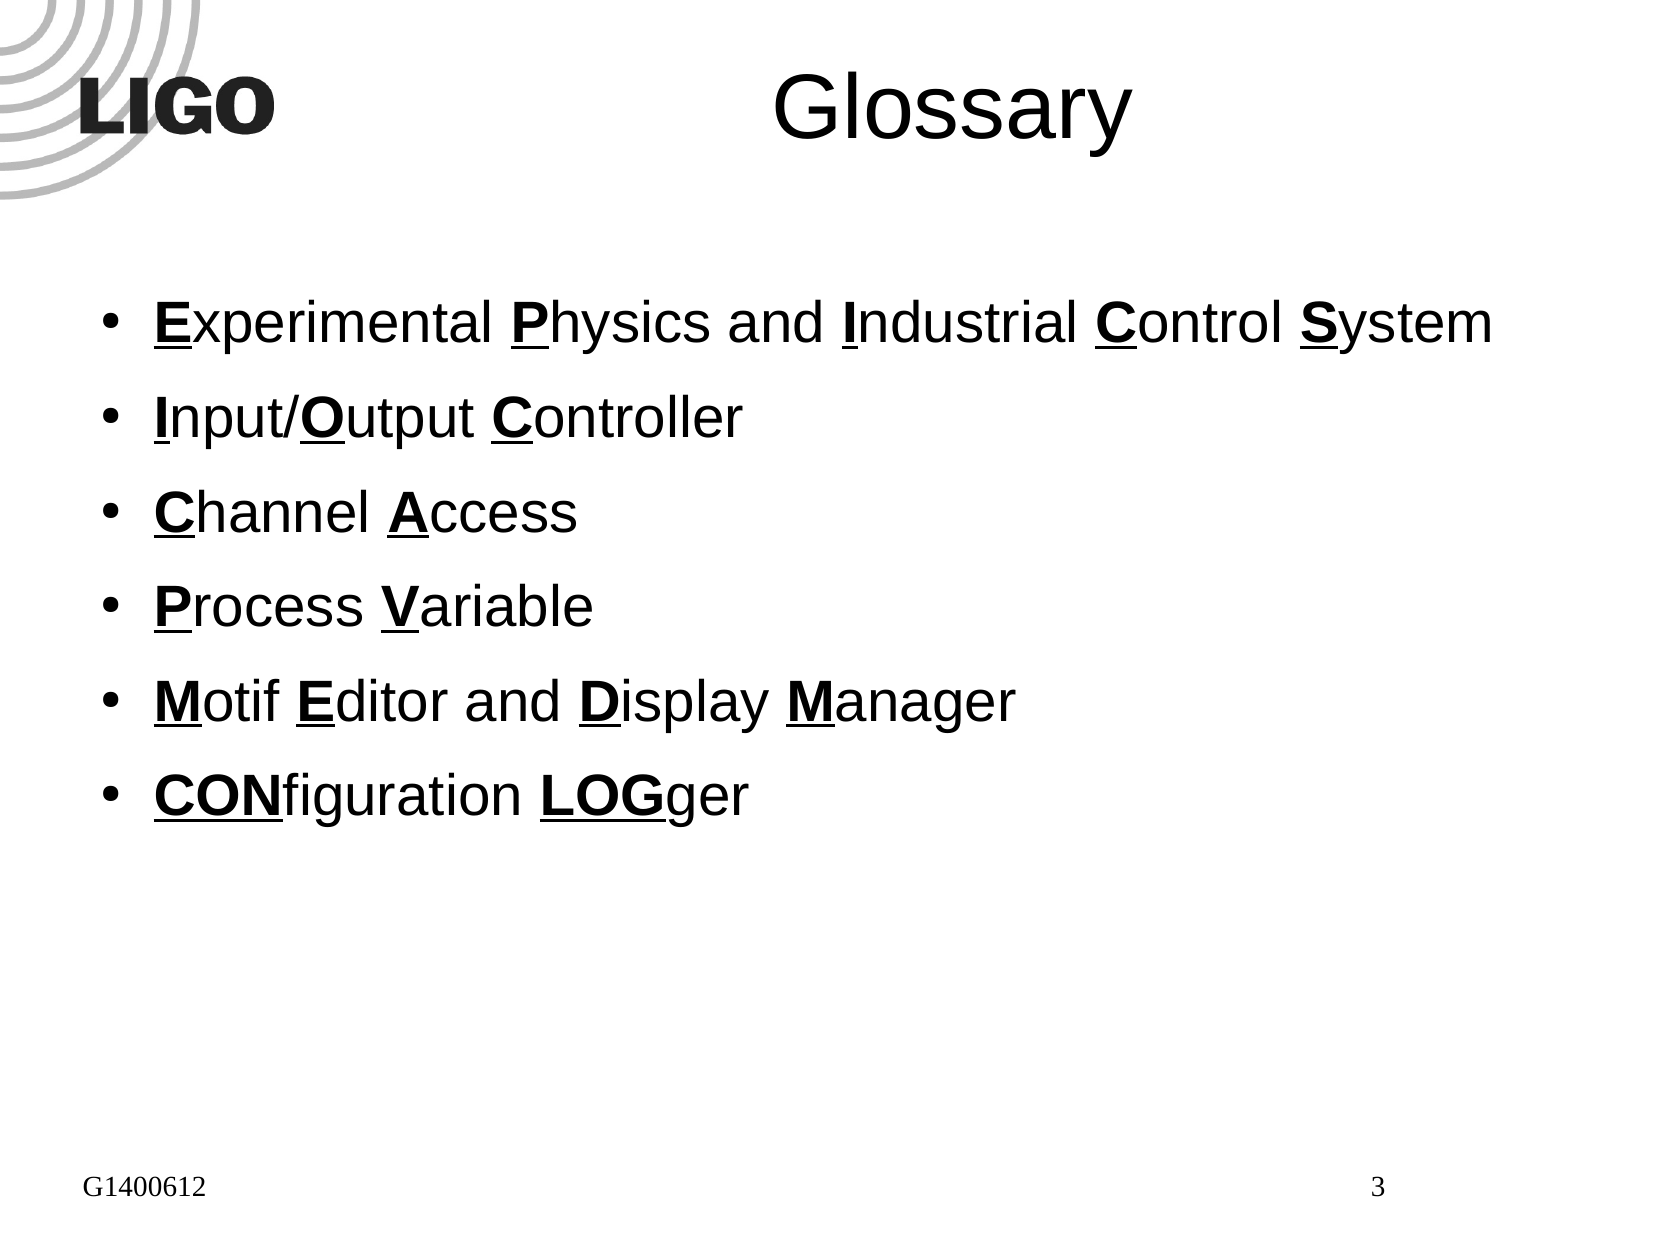

# Glossary
Experimental Physics and Industrial Control System
Input/Output Controller
Channel Access
Process Variable
Motif Editor and Display Manager
CONfiguration LOGger
3